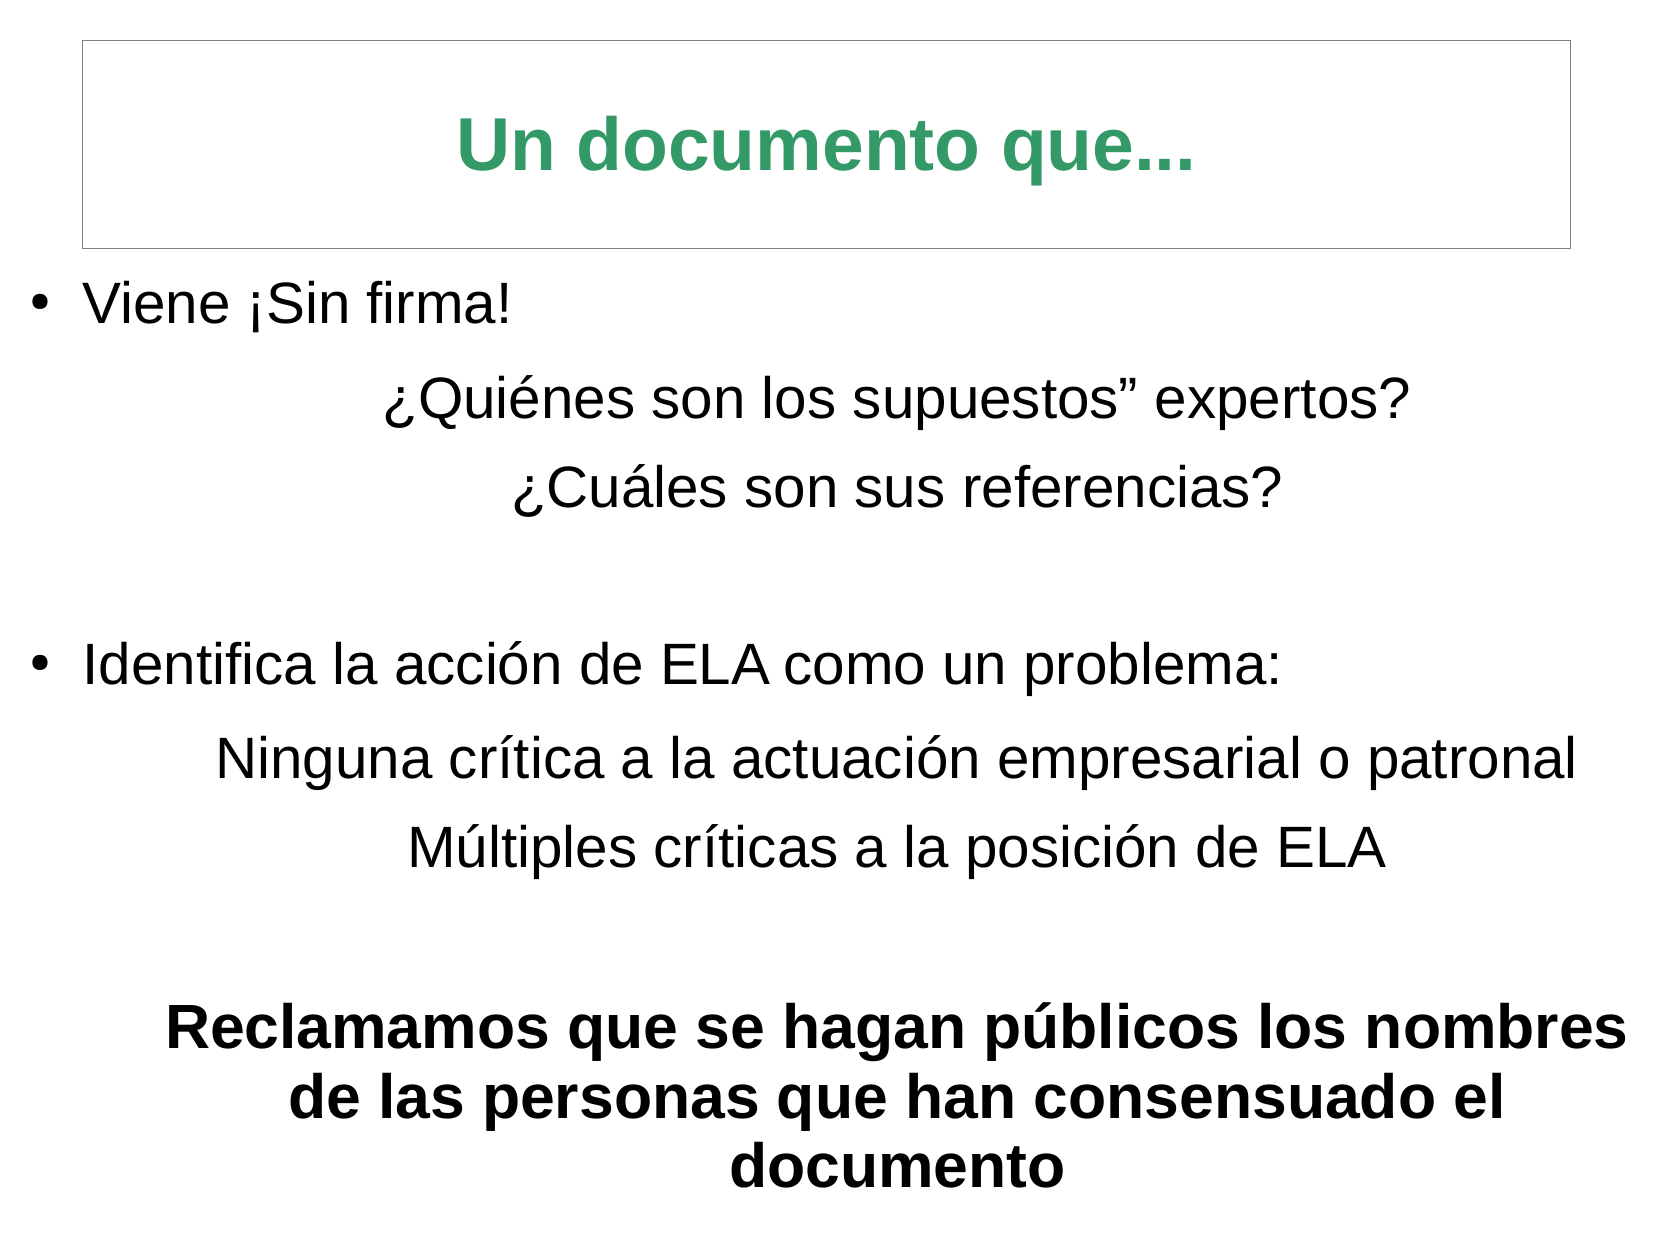

# Un documento que...
Viene ¡Sin firma!
¿Quiénes son los supuestos” expertos?
¿Cuáles son sus referencias?
Identifica la acción de ELA como un problema:
Ninguna crítica a la actuación empresarial o patronal
Múltiples críticas a la posición de ELA
Reclamamos que se hagan públicos los nombres de las personas que han consensuado el documento